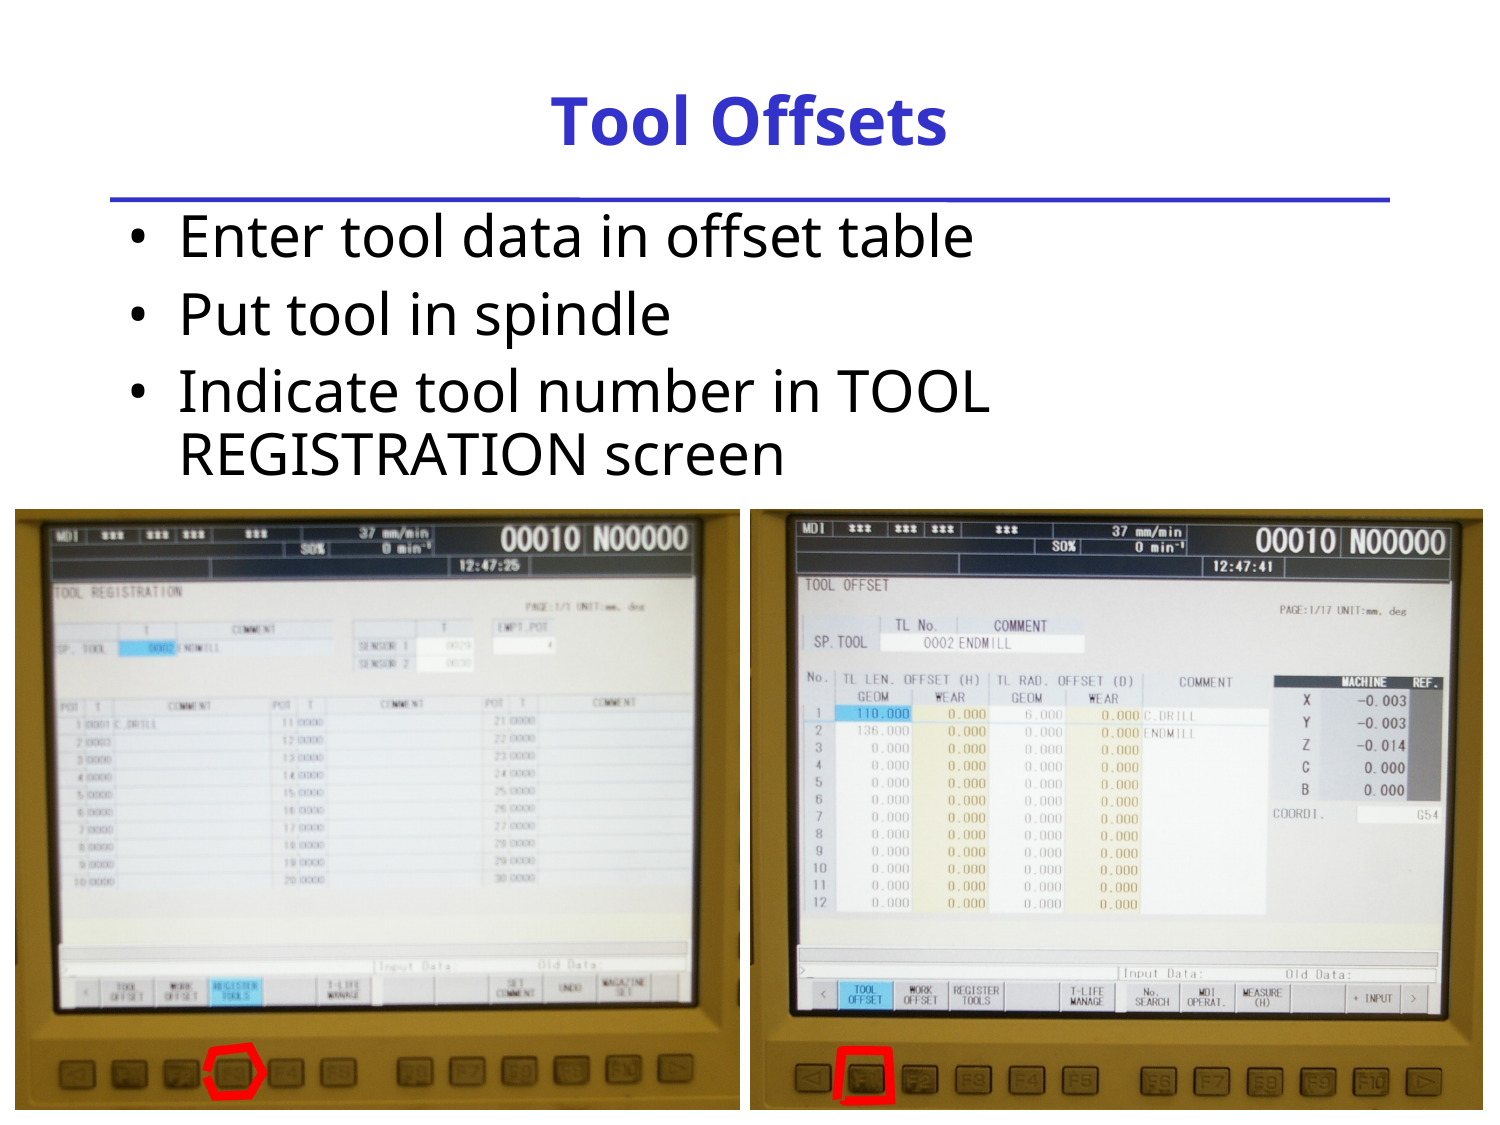

# Tool Offsets
Enter tool data in offset table
Put tool in spindle
Indicate tool number in TOOL REGISTRATION screen